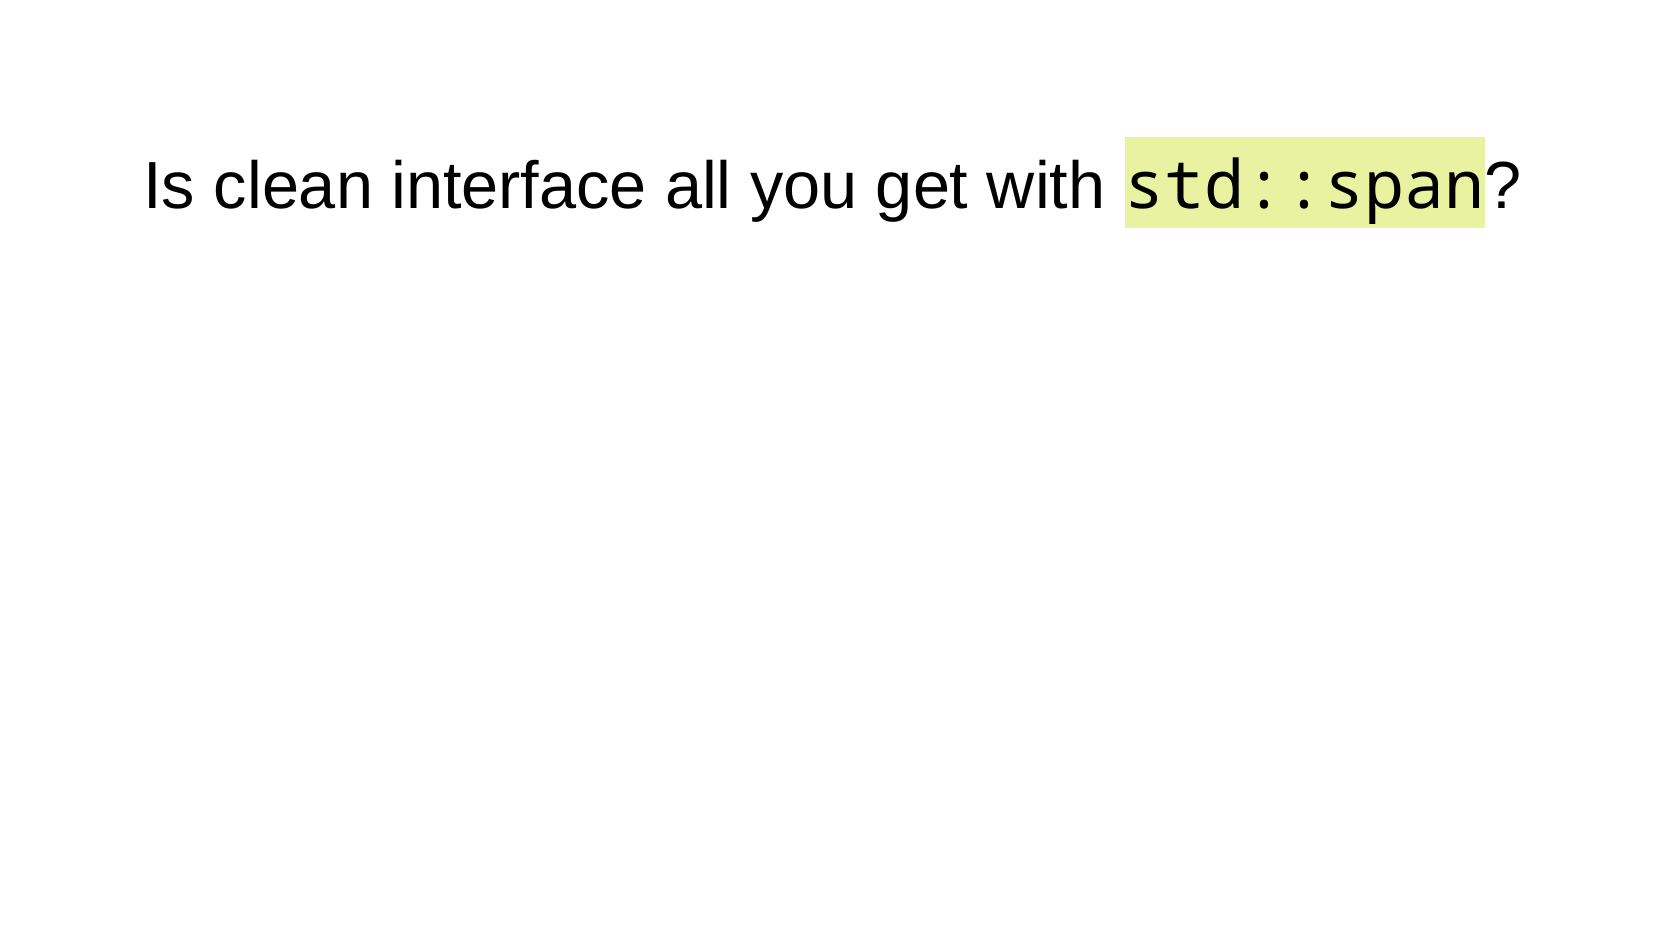

# Is clean interface all you get with std::span?